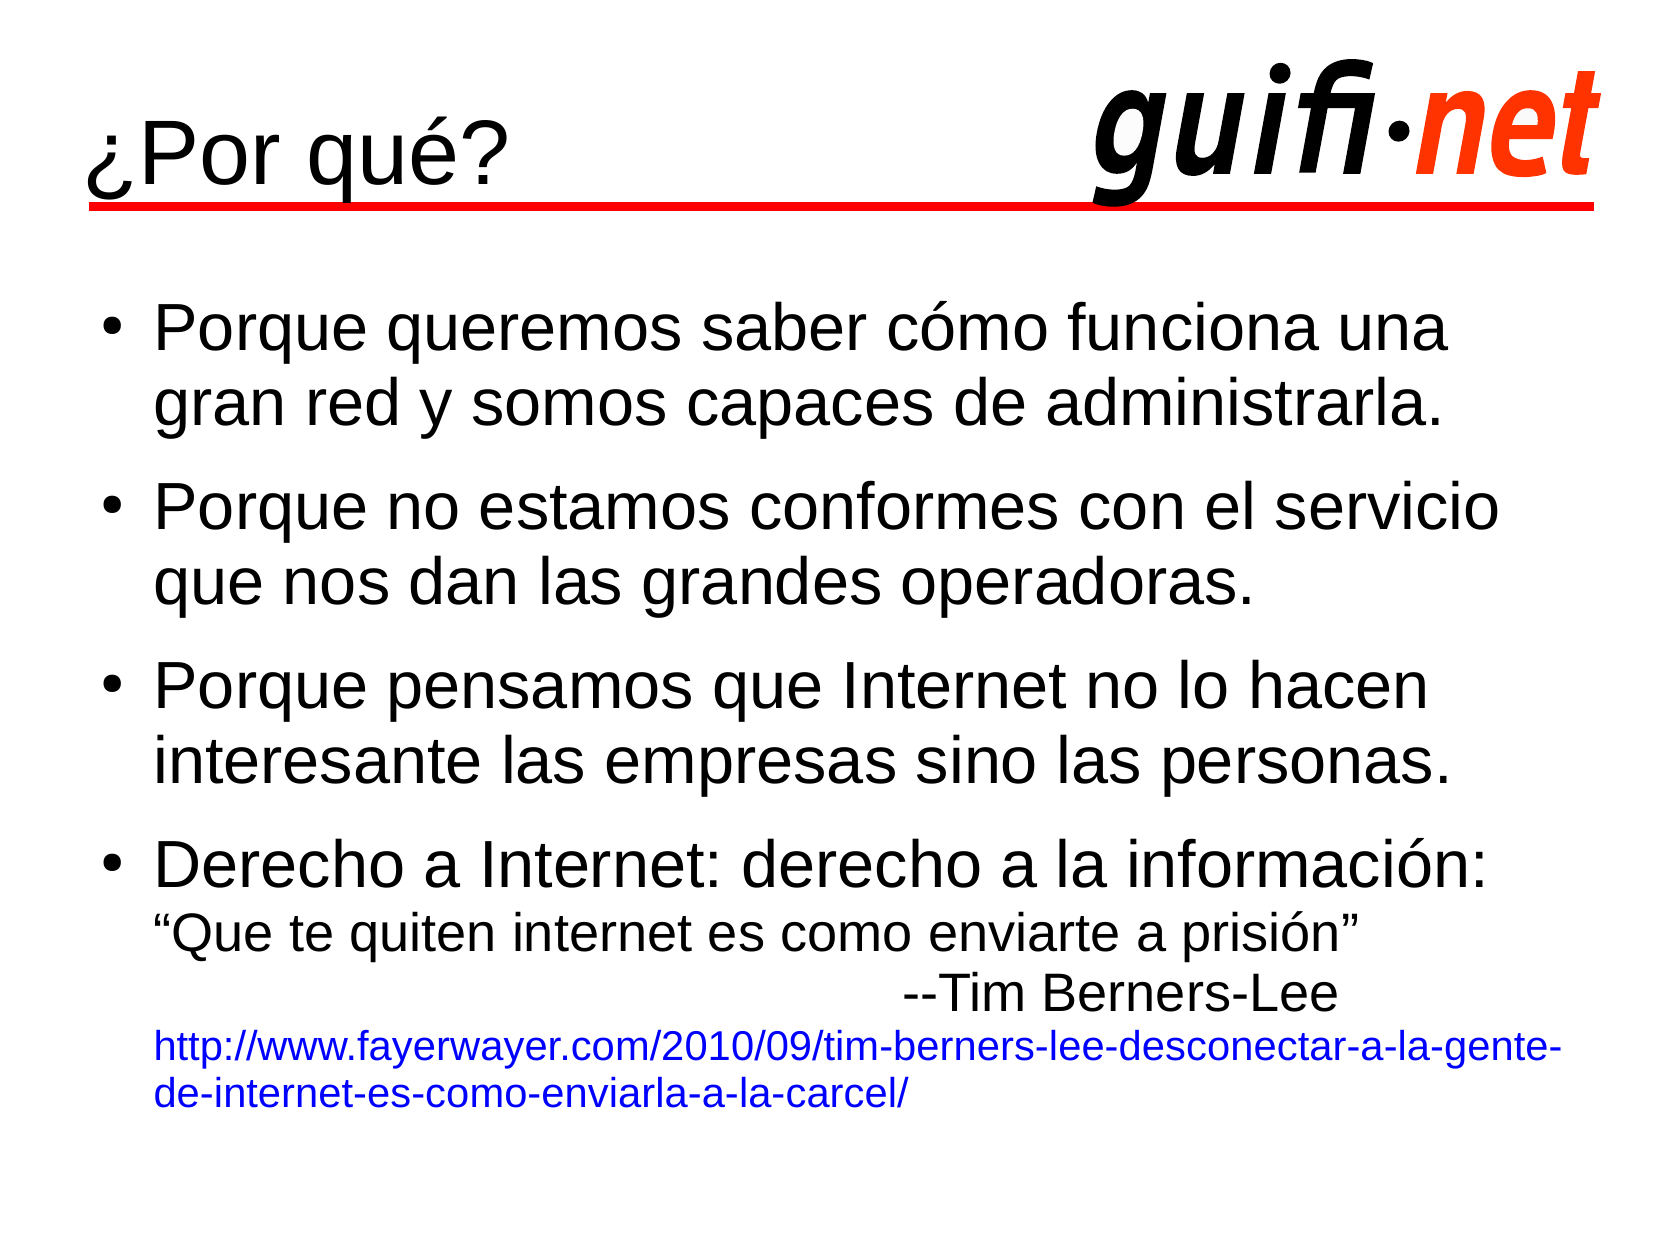

# ¿Por qué?
Porque queremos saber cómo funciona una gran red y somos capaces de administrarla.
Porque no estamos conformes con el servicio que nos dan las grandes operadoras.
Porque pensamos que Internet no lo hacen interesante las empresas sino las personas.
Derecho a Internet: derecho a la información:
“Que te quiten internet es como enviarte a prisión”
	 --Tim Berners-Lee
http://www.fayerwayer.com/2010/09/tim-berners-lee-desconectar-a-la-gente-de-internet-es-como-enviarla-a-la-carcel/